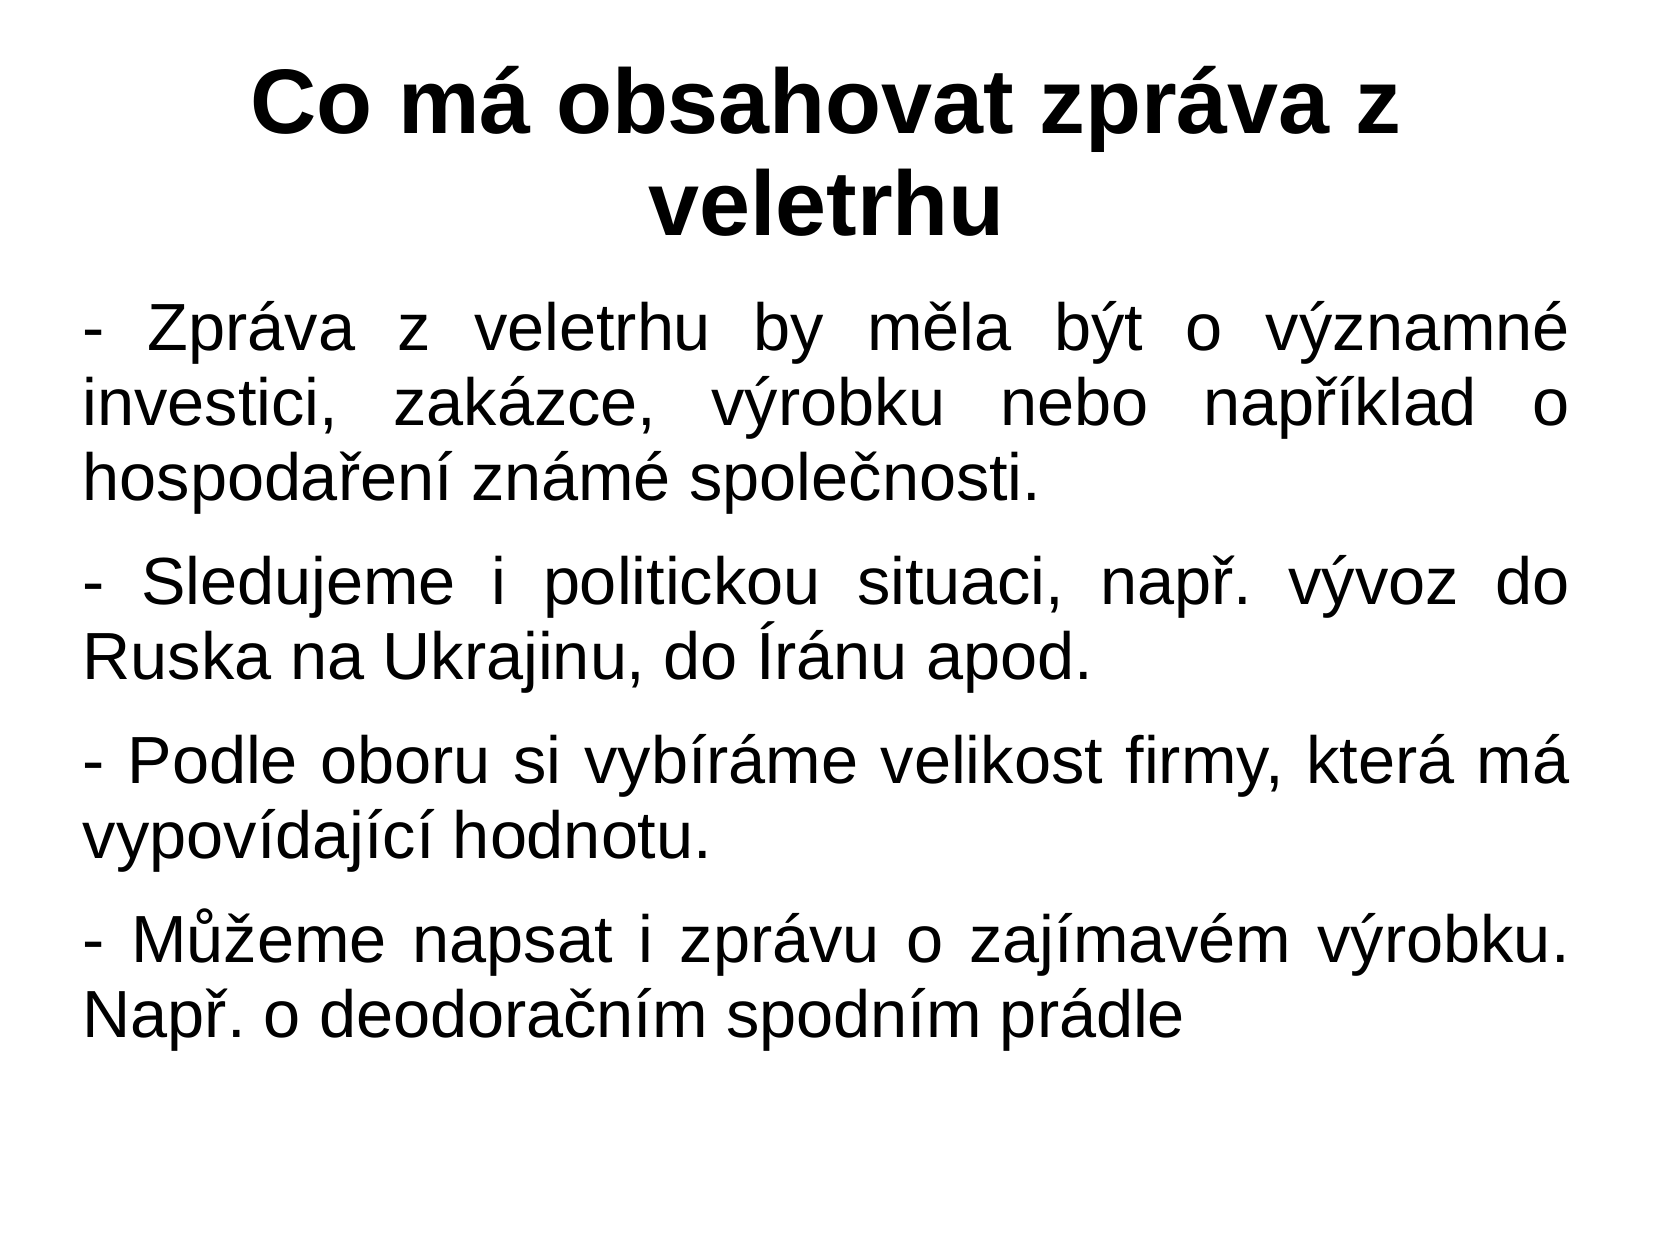

# Co má obsahovat zpráva z veletrhu
- Zpráva z veletrhu by měla být o významné investici, zakázce, výrobku nebo například o hospodaření známé společnosti.
- Sledujeme i politickou situaci, např. vývoz do Ruska na Ukrajinu, do Íránu apod.
- Podle oboru si vybíráme velikost firmy, která má vypovídající hodnotu.
- Můžeme napsat i zprávu o zajímavém výrobku. Např. o deodoračním spodním prádle